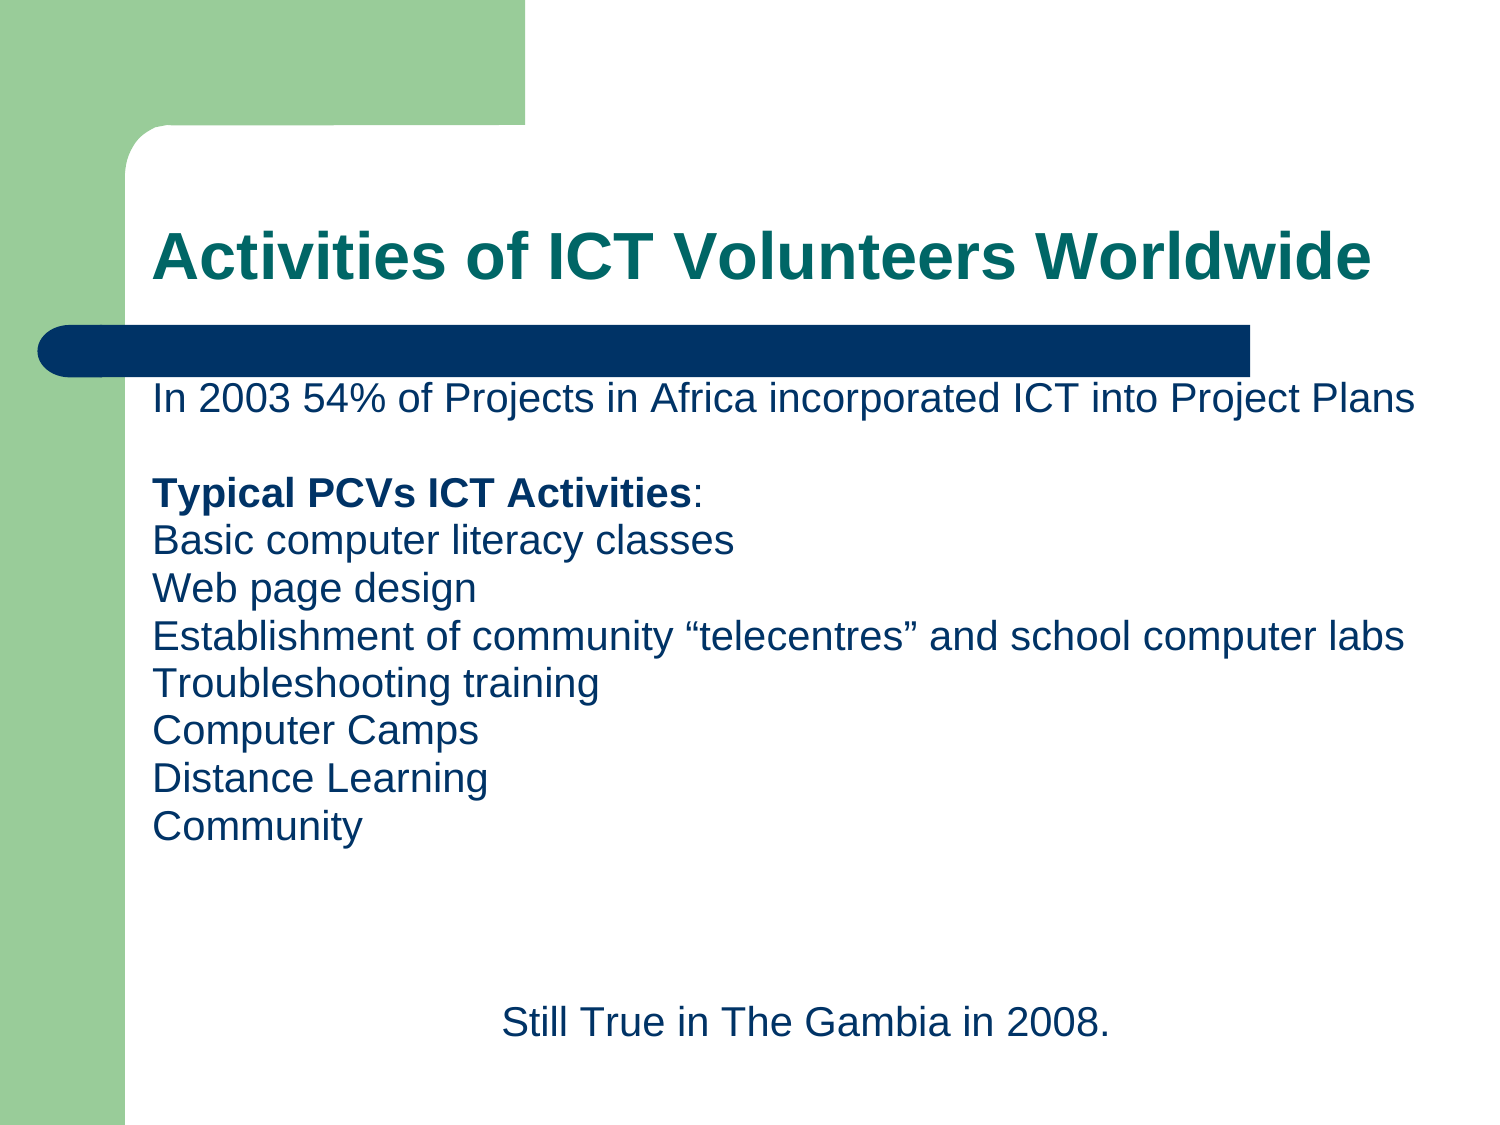

# Activities of ICT Volunteers Worldwide
In 2003 54% of Projects in Africa incorporated ICT into Project Plans
Typical PCVs ICT Activities:
Basic computer literacy classes
Web page design
Establishment of community “telecentres” and school computer labs
Troubleshooting training
Computer Camps
Distance Learning
Community
Still True in The Gambia in 2008.